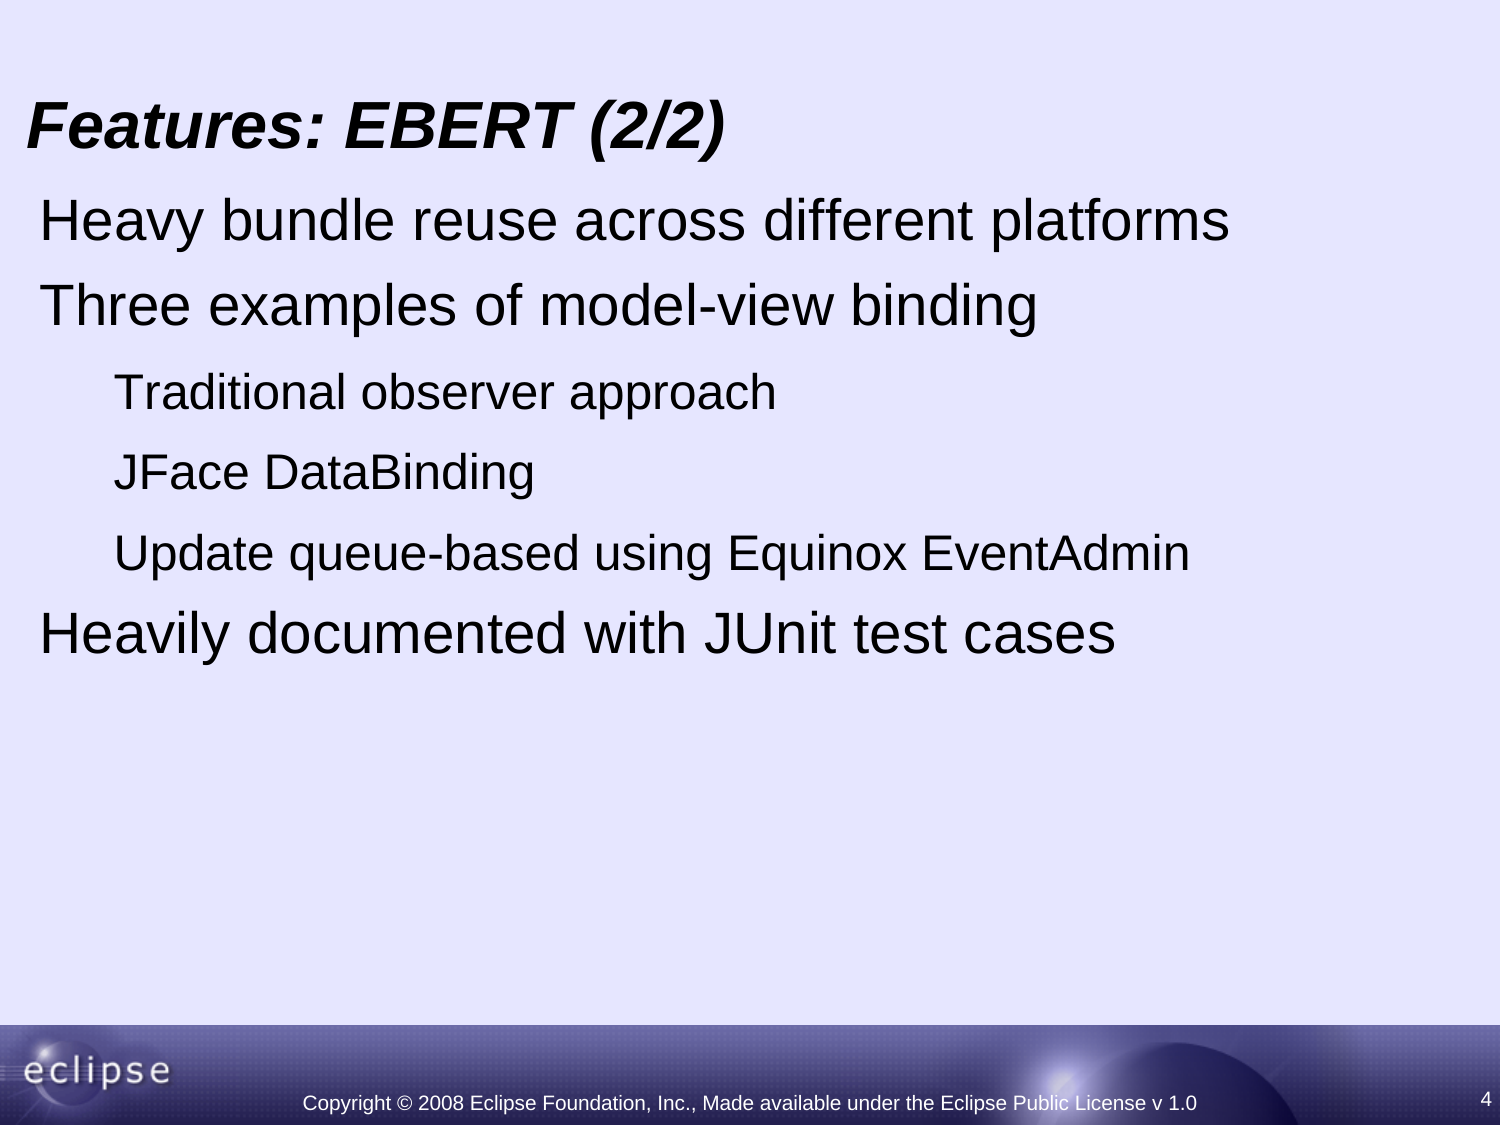

# Features: EBERT (2/2)
Heavy bundle reuse across different platforms
Three examples of model-view binding
Traditional observer approach
JFace DataBinding
Update queue-based using Equinox EventAdmin
Heavily documented with JUnit test cases
4